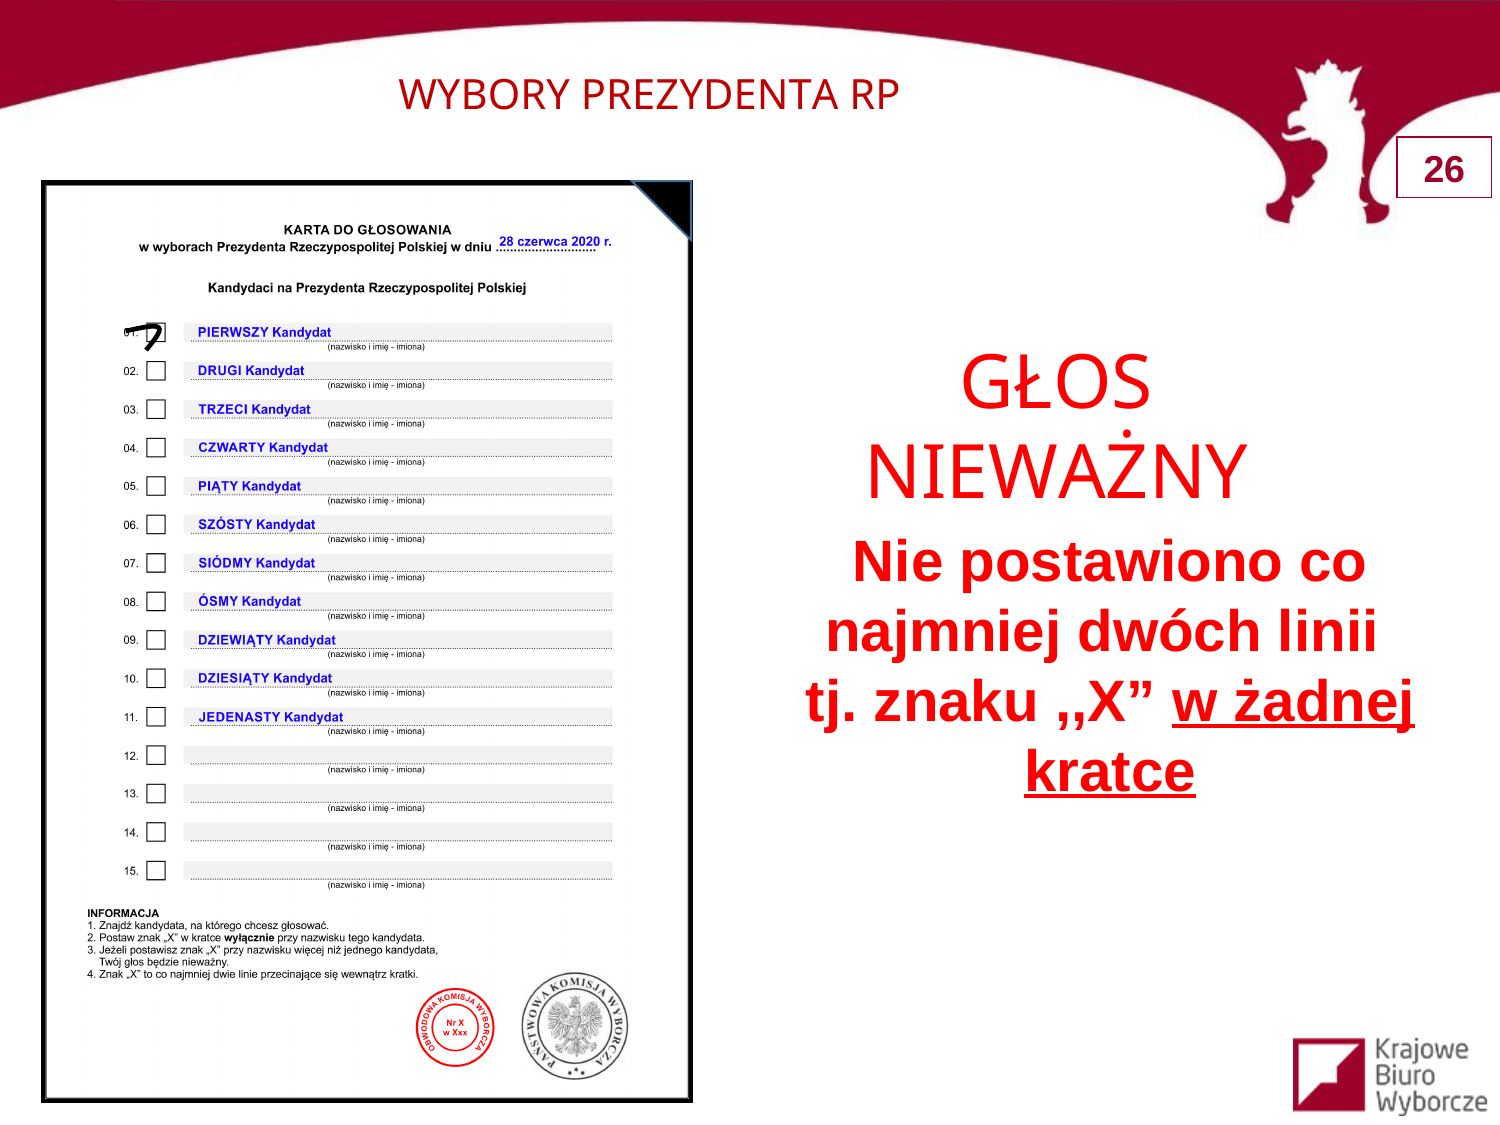

WYBORY PREZYDENTA RP
GŁOS NIEWAŻNY
Nie postawiono co najmniej dwóch linii
tj. znaku ,,X” w żadnej kratce